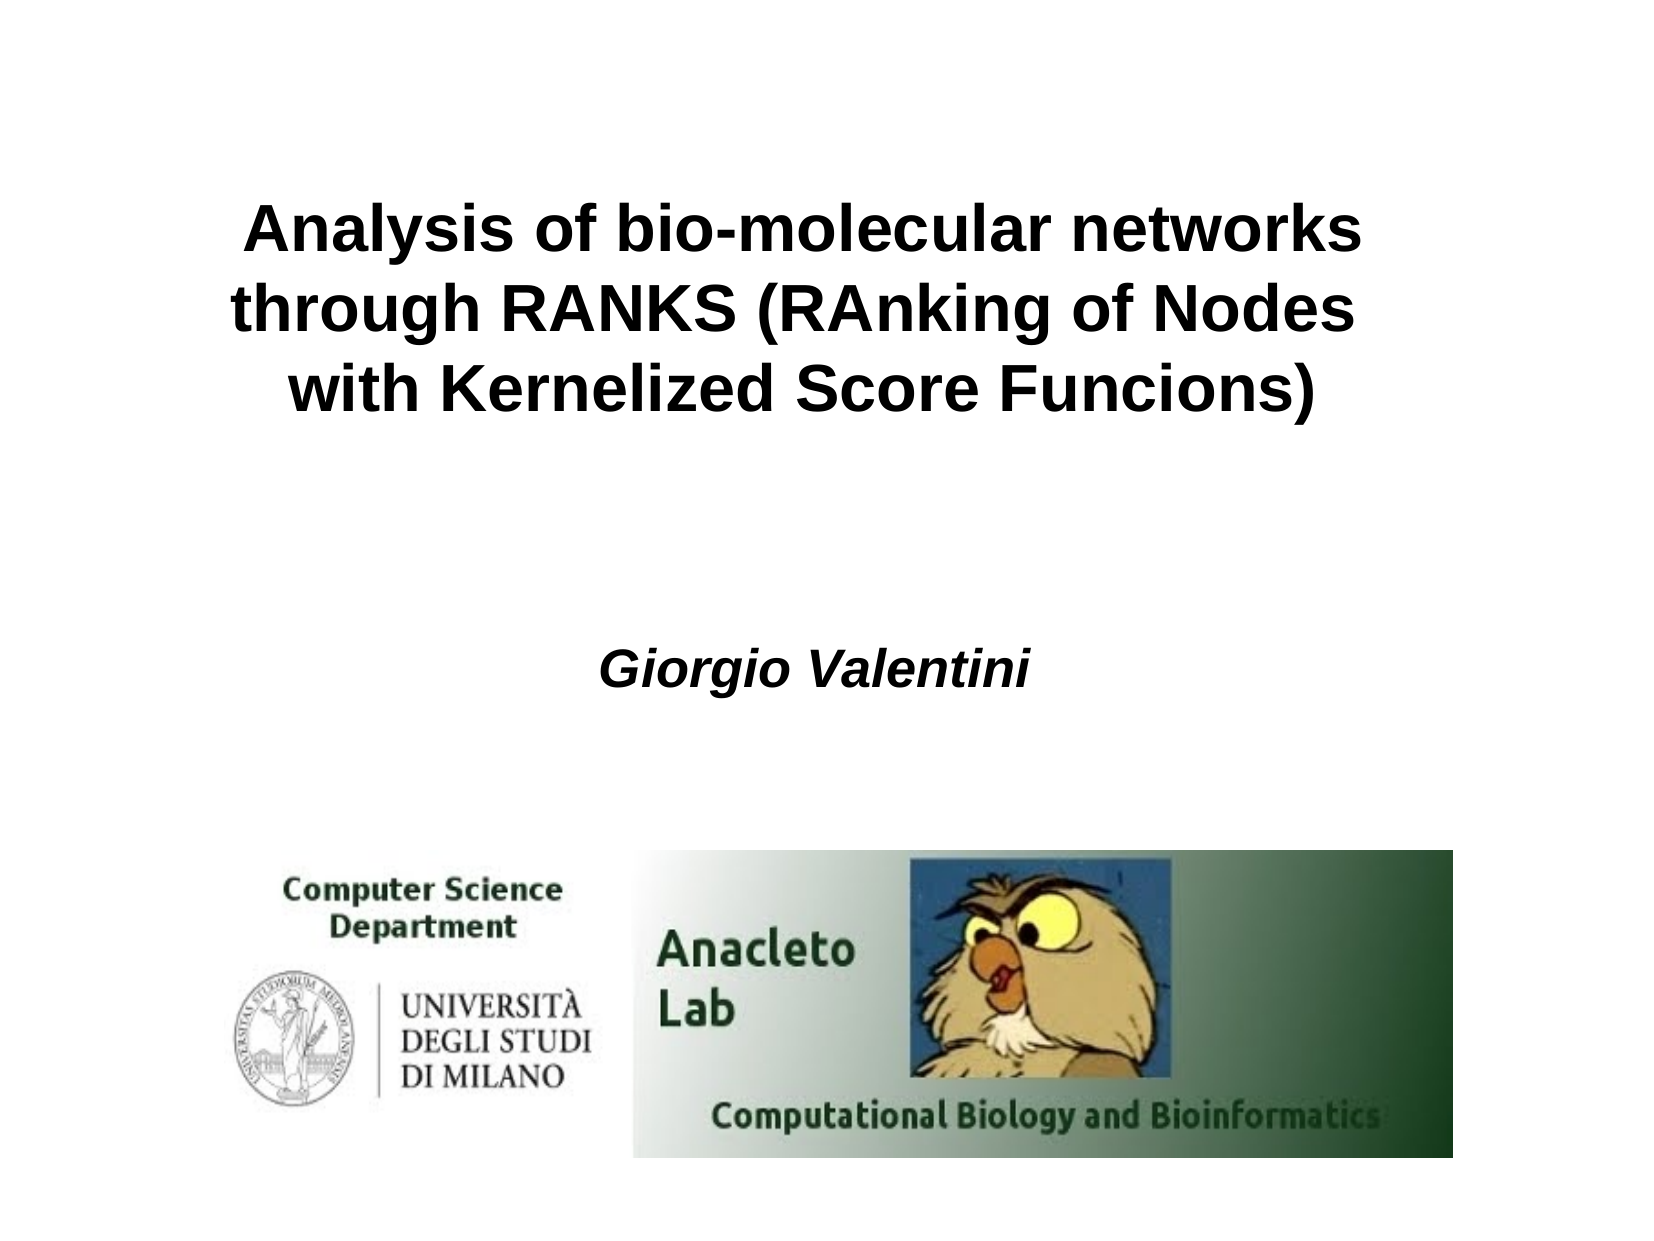

Analysis of bio-molecular networks
through RANKS (RAnking of Nodes
with Kernelized Score Funcions)
Giorgio Valentini